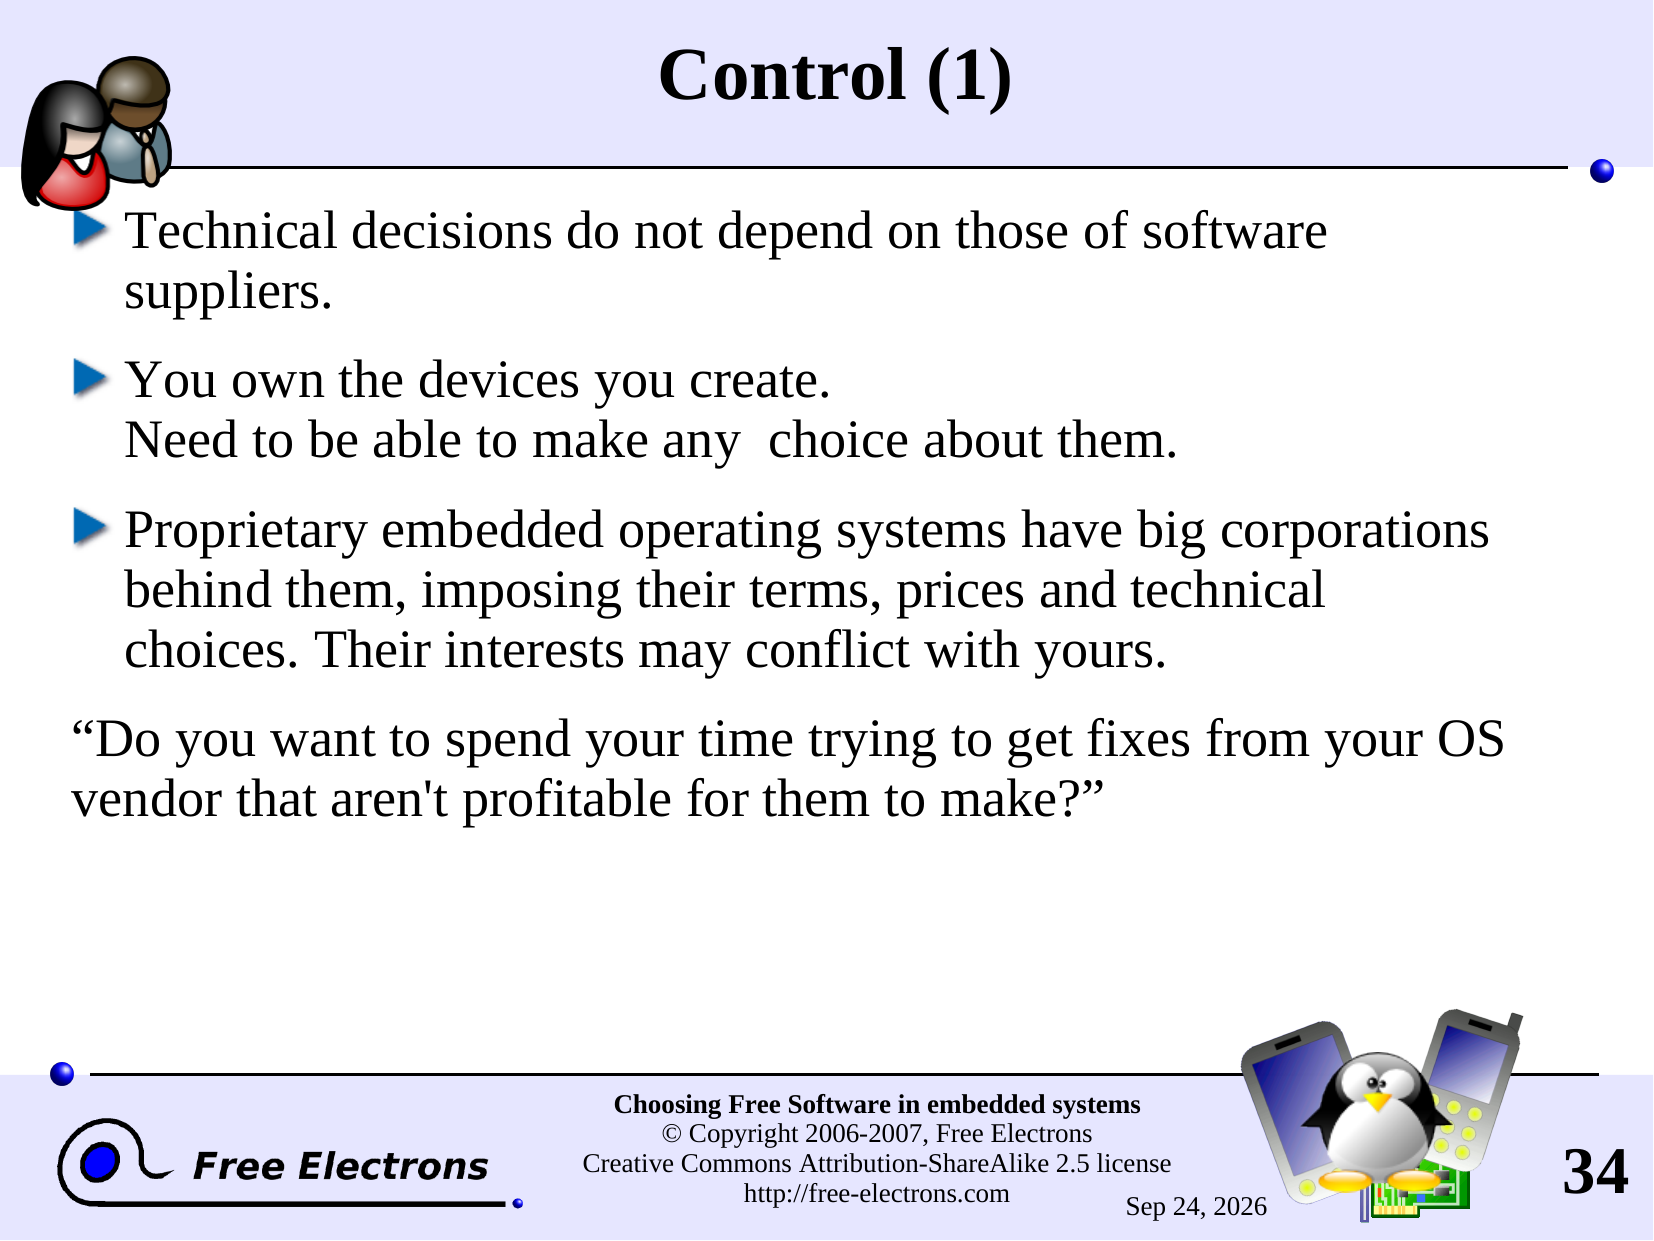

# Control (1)
Technical decisions do not depend on those of software suppliers.
You own the devices you create.
Need to be able to make any choice about them.
Proprietary embedded operating systems have big corporations behind them, imposing their terms, prices and technical choices. Their interests may conflict with yours.
“Do you want to spend your time trying to get fixes from your OS vendor that aren't profitable for them to make?”